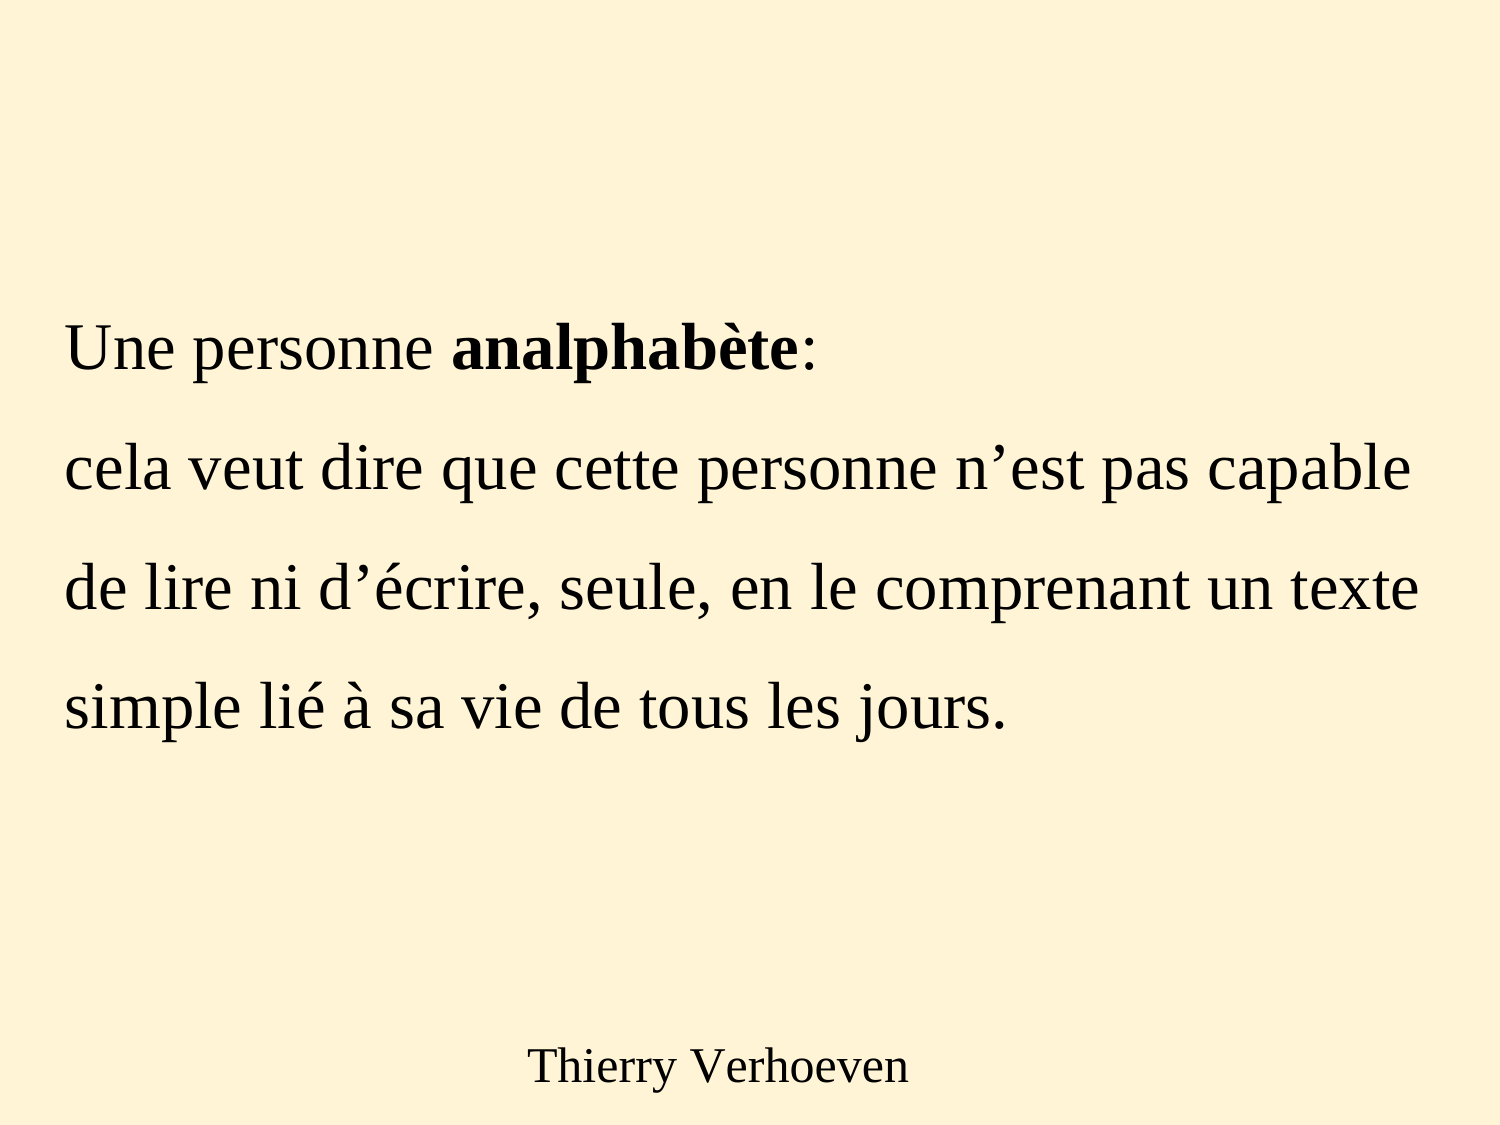

Une personne analphabète:
cela veut dire que cette personne n’est pas capable
de lire ni d’écrire, seule, en le comprenant un texte
simple lié à sa vie de tous les jours.
Thierry Verhoeven